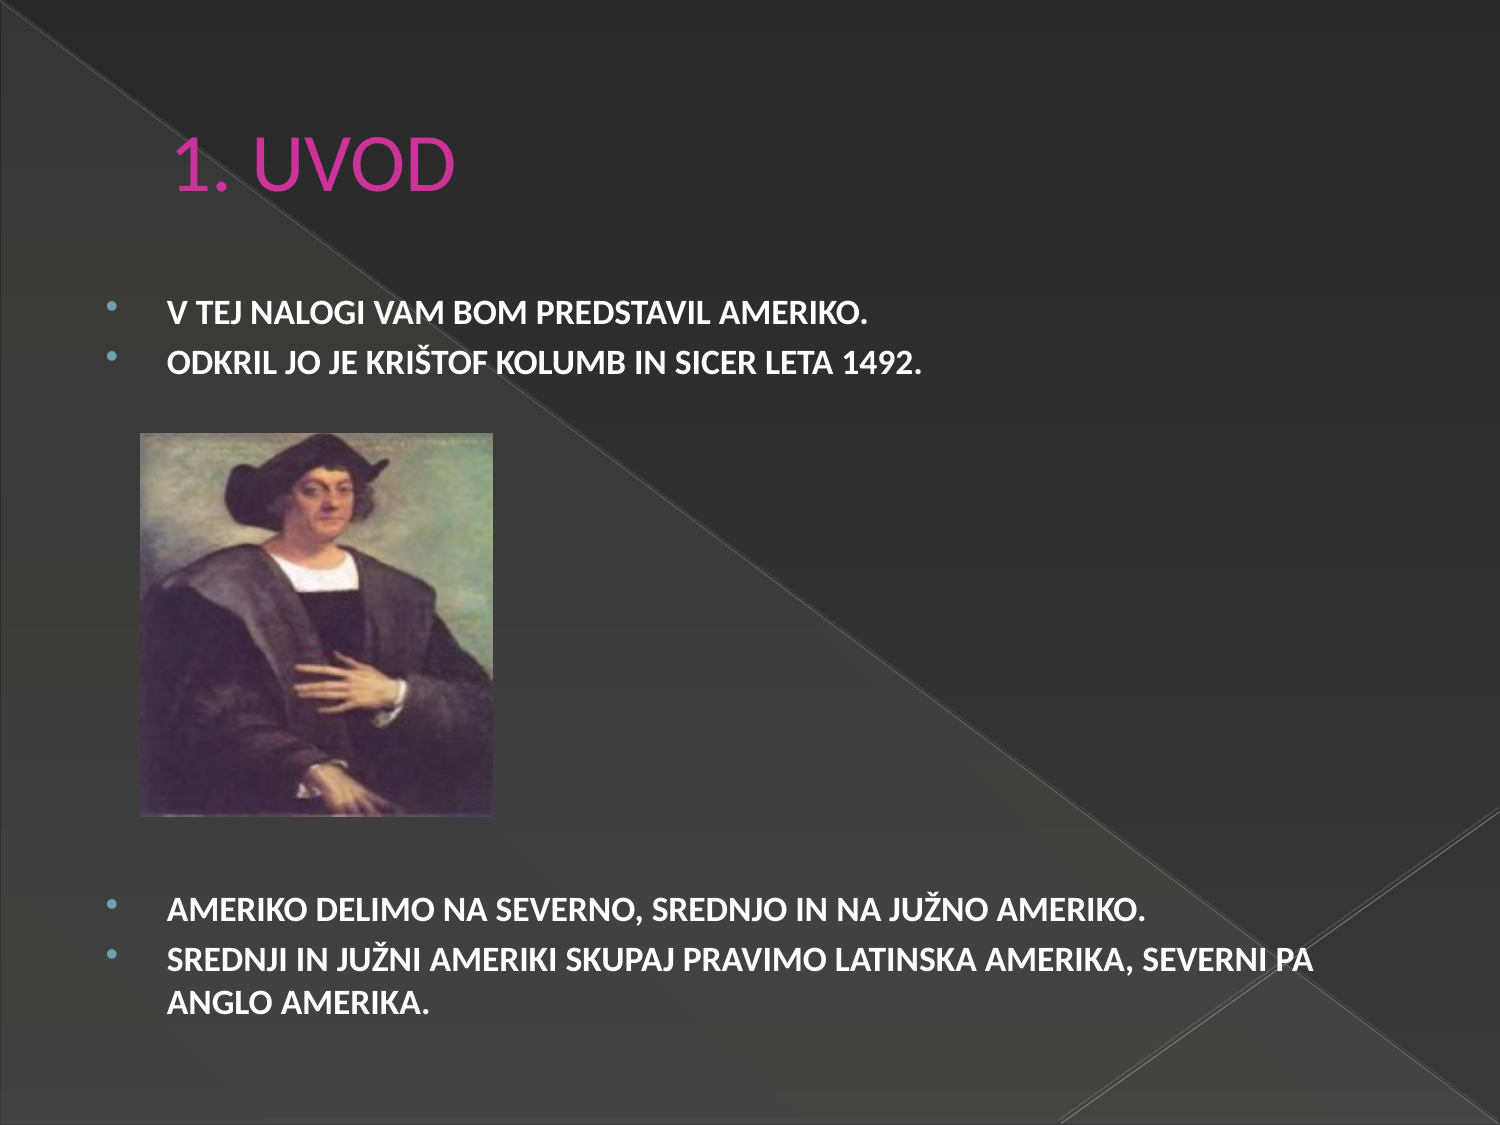

# 1. UVOD
V TEJ NALOGI VAM BOM PREDSTAVIL AMERIKO.
ODKRIL JO JE KRIŠTOF KOLUMB IN SICER LETA 1492.
AMERIKO DELIMO NA SEVERNO, SREDNJO IN NA JUŽNO AMERIKO.
SREDNJI IN JUŽNI AMERIKI SKUPAJ PRAVIMO LATINSKA AMERIKA, SEVERNI PA ANGLO AMERIKA.